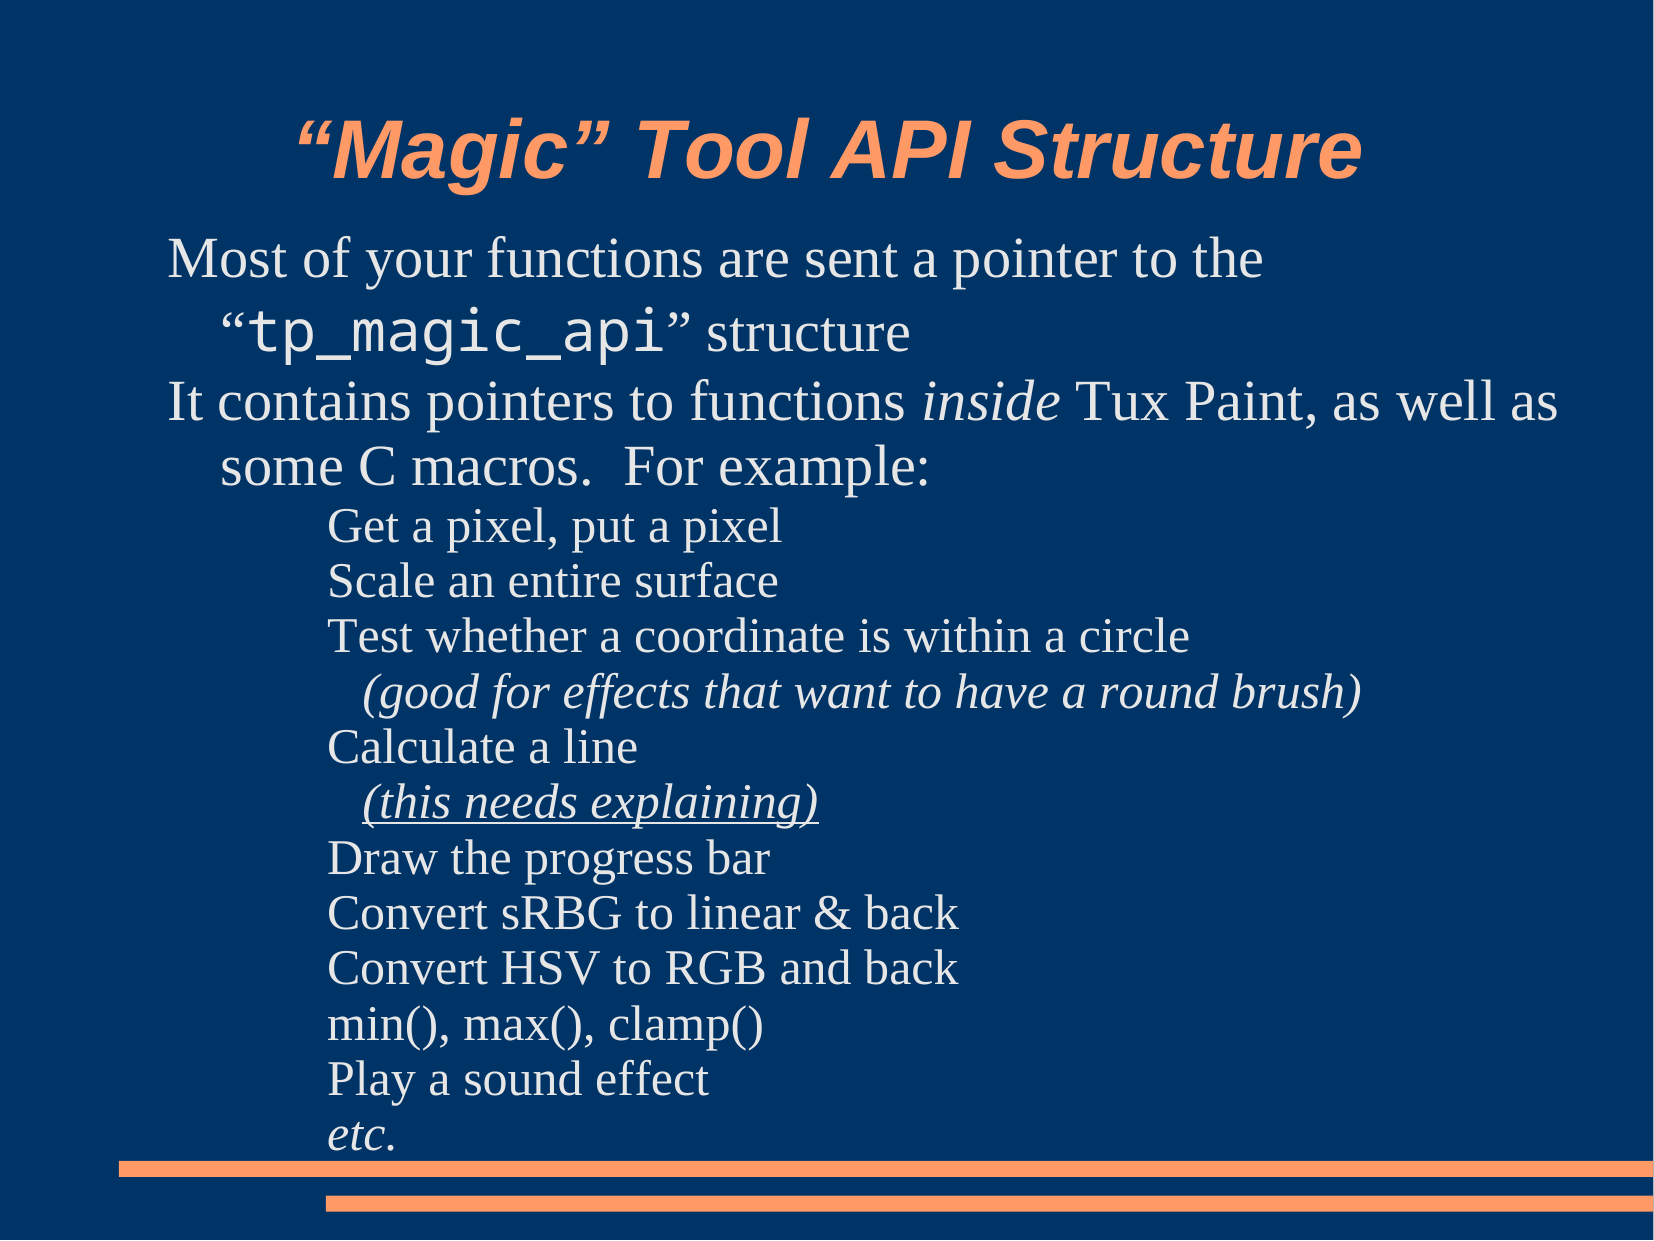

# “Magic” Tool API Structure
Most of your functions are sent a pointer to the “tp_magic_api” structure
It contains pointers to functions inside Tux Paint, as well as some C macros. For example:
Get a pixel, put a pixel
Scale an entire surface
Test whether a coordinate is within a circle
(good for effects that want to have a round brush)
Calculate a line
(this needs explaining)
Draw the progress bar
Convert sRBG to linear & back
Convert HSV to RGB and back
min(), max(), clamp()
Play a sound effect
etc.